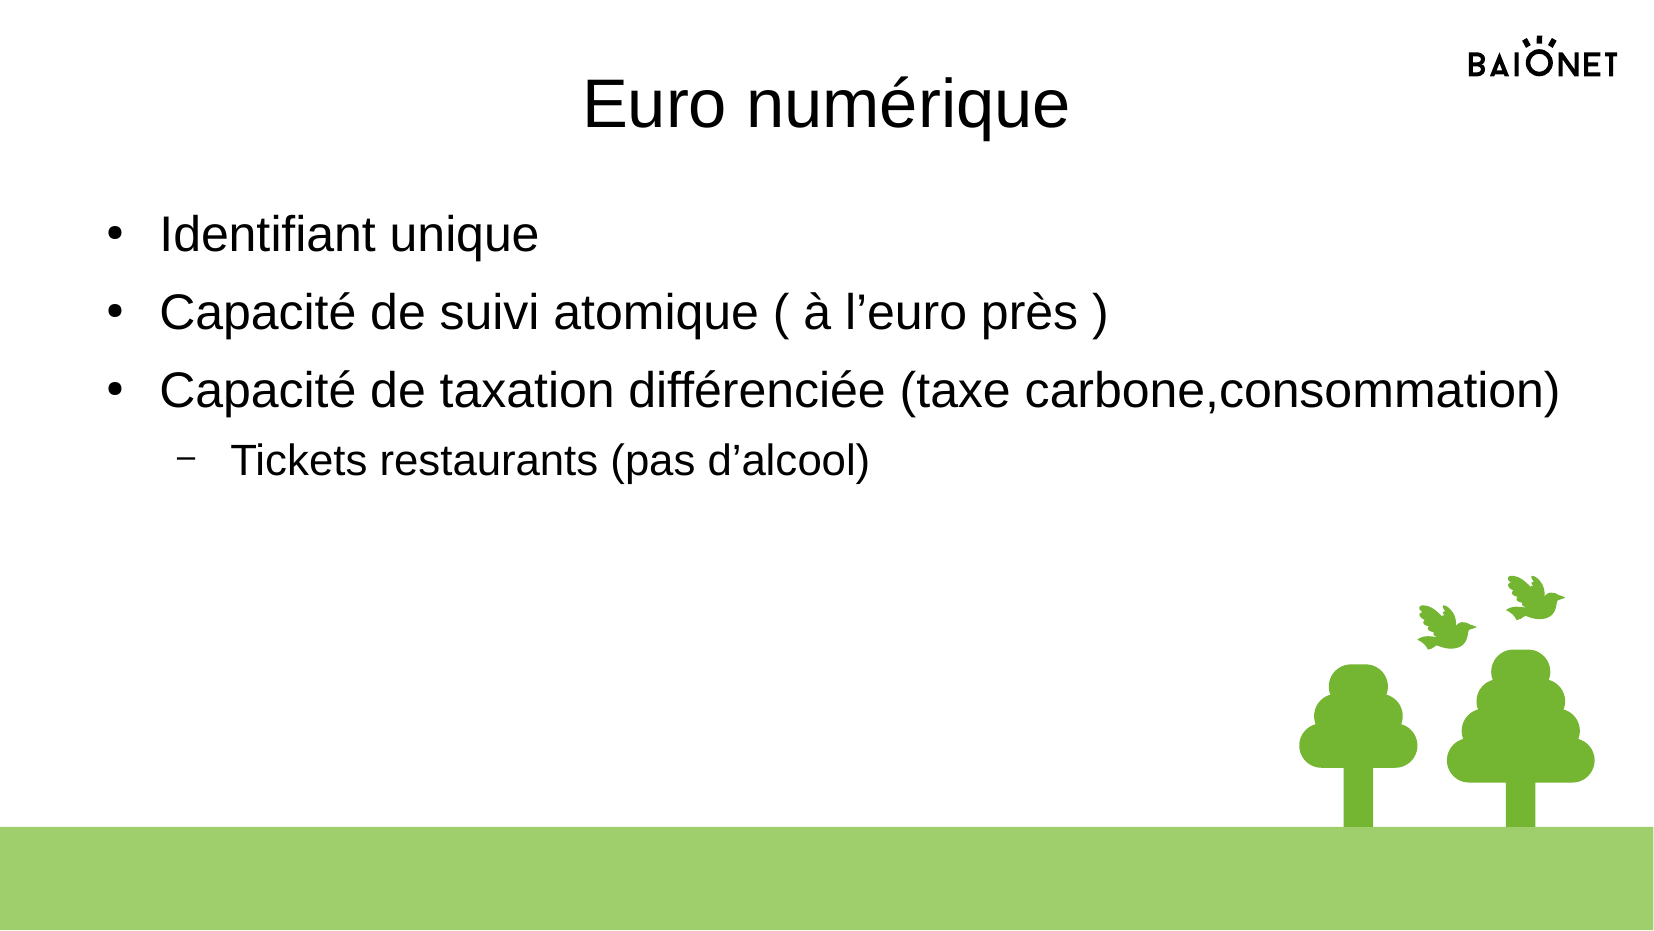

# Euro numérique
Identifiant unique
Capacité de suivi atomique ( à l’euro près )
Capacité de taxation différenciée (taxe carbone,consommation)
Tickets restaurants (pas d’alcool)